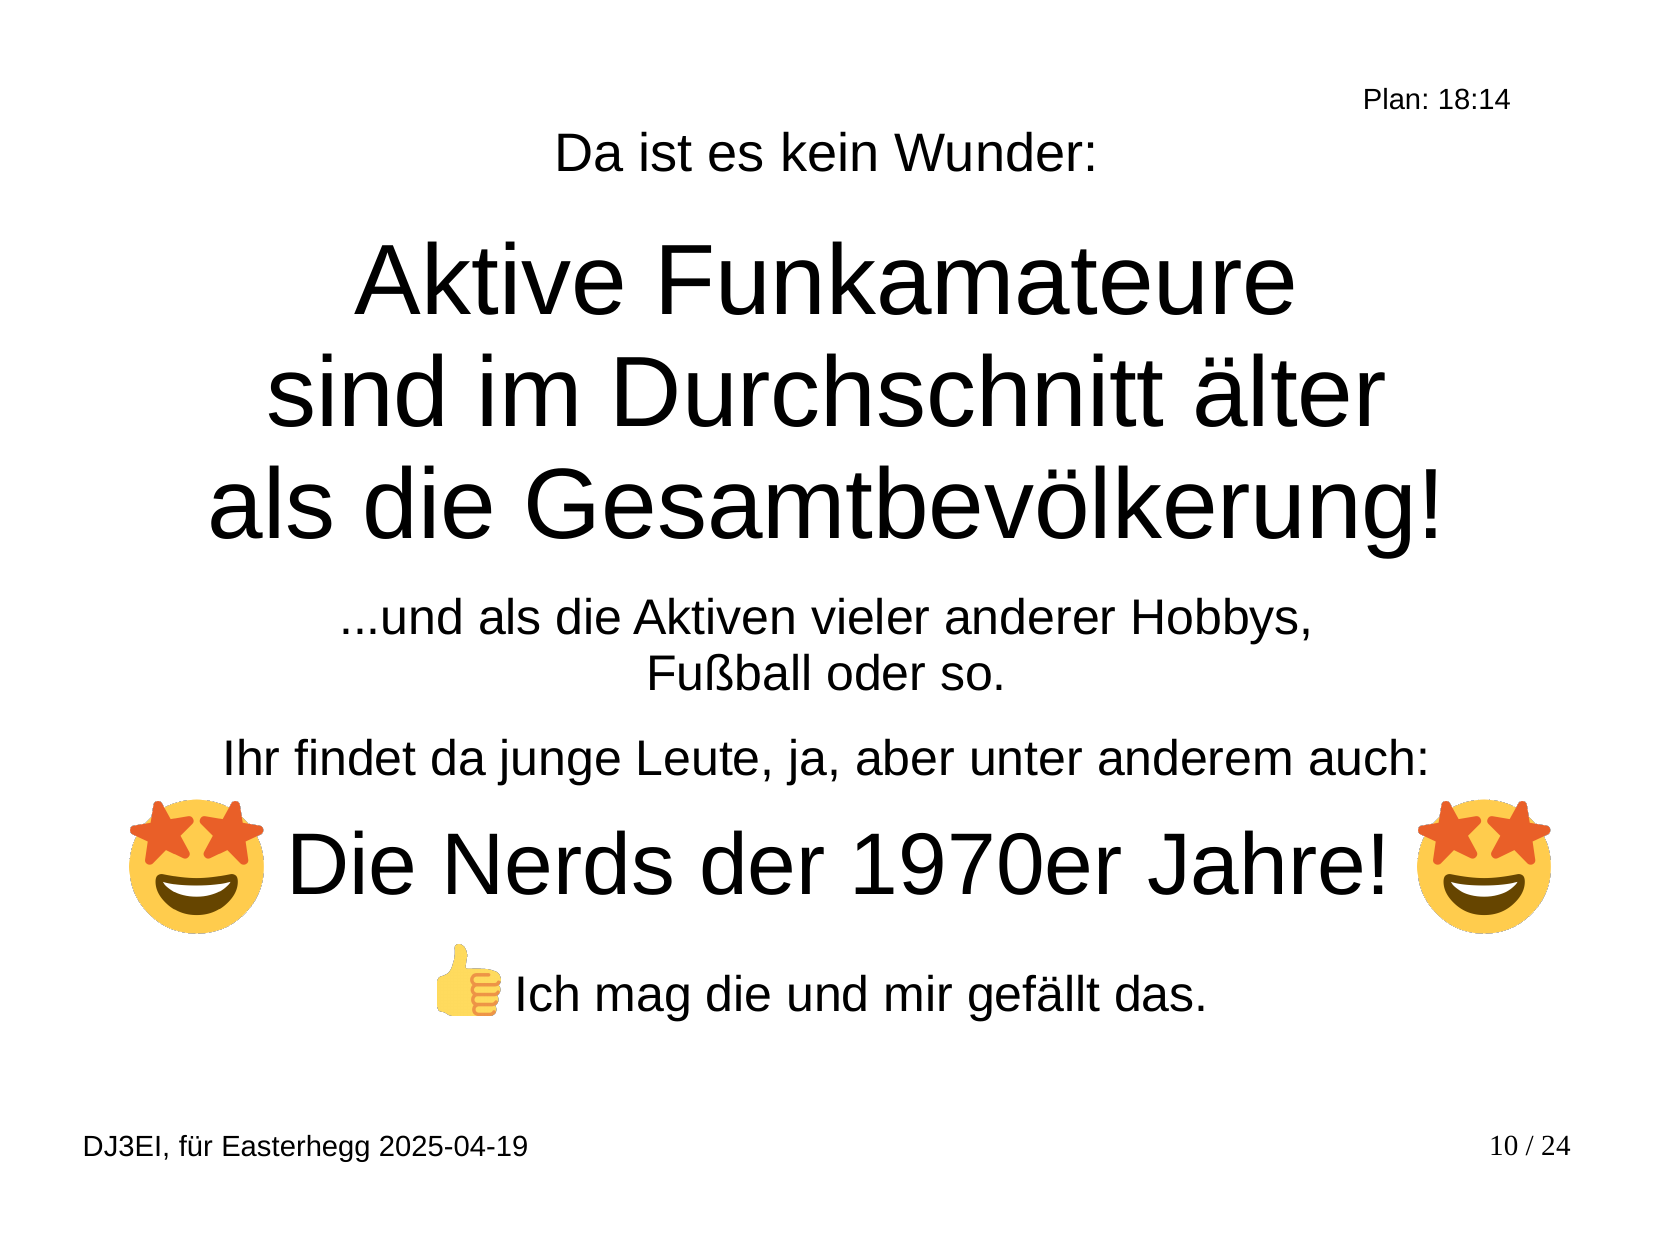

# Da ist es kein Wunder:
Plan: 18:14
Aktive Funkamateure
sind im Durchschnitt älter
als die Gesamtbevölkerung!
...und als die Aktiven vieler anderer Hobbys,
Fußball oder so.
Ihr findet da junge Leute, ja, aber unter anderem auch:
 Die Nerds der 1970er Jahre!
 Ich mag die und mir gefällt das.
10